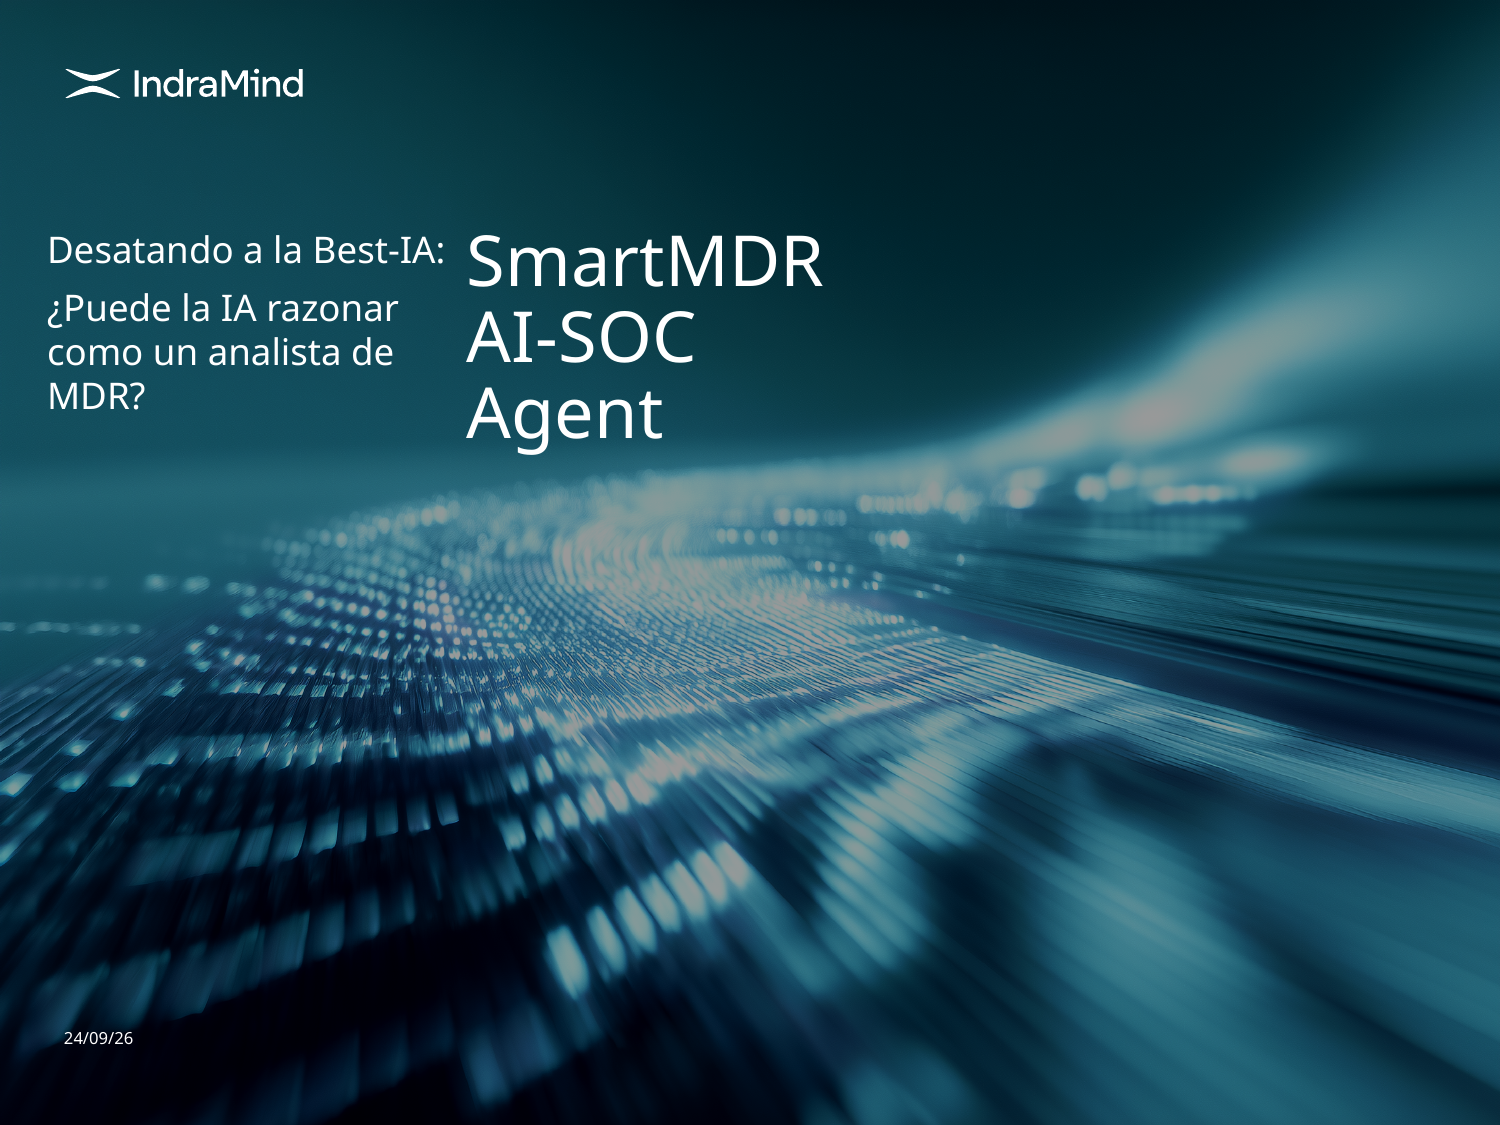

# Desatando a la Best-IA:
¿Puede la IA razonar como un analista de MDR?
SmartMDR AI-SOC Agent